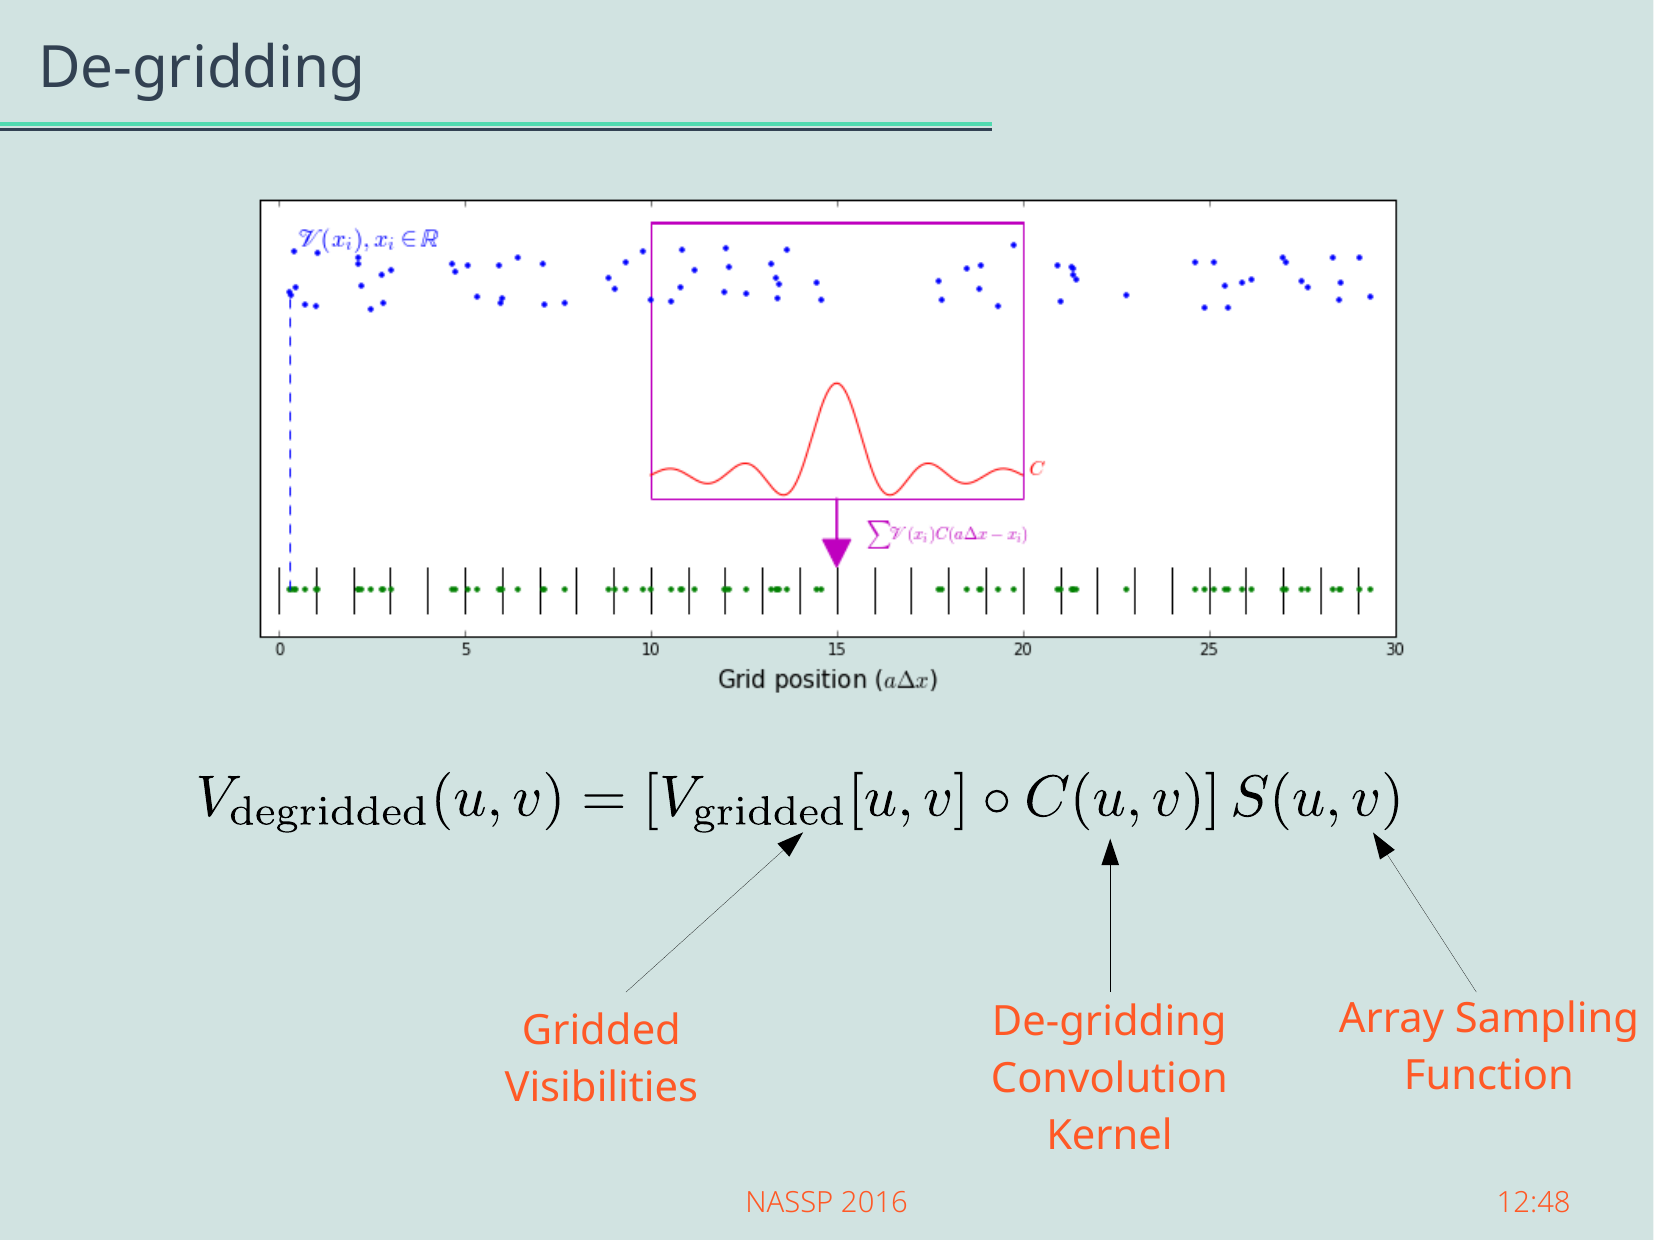

De-gridding
Array Sampling Function
De-gridding Convolution Kernel
Gridded Visibilities
NASSP 2016
12